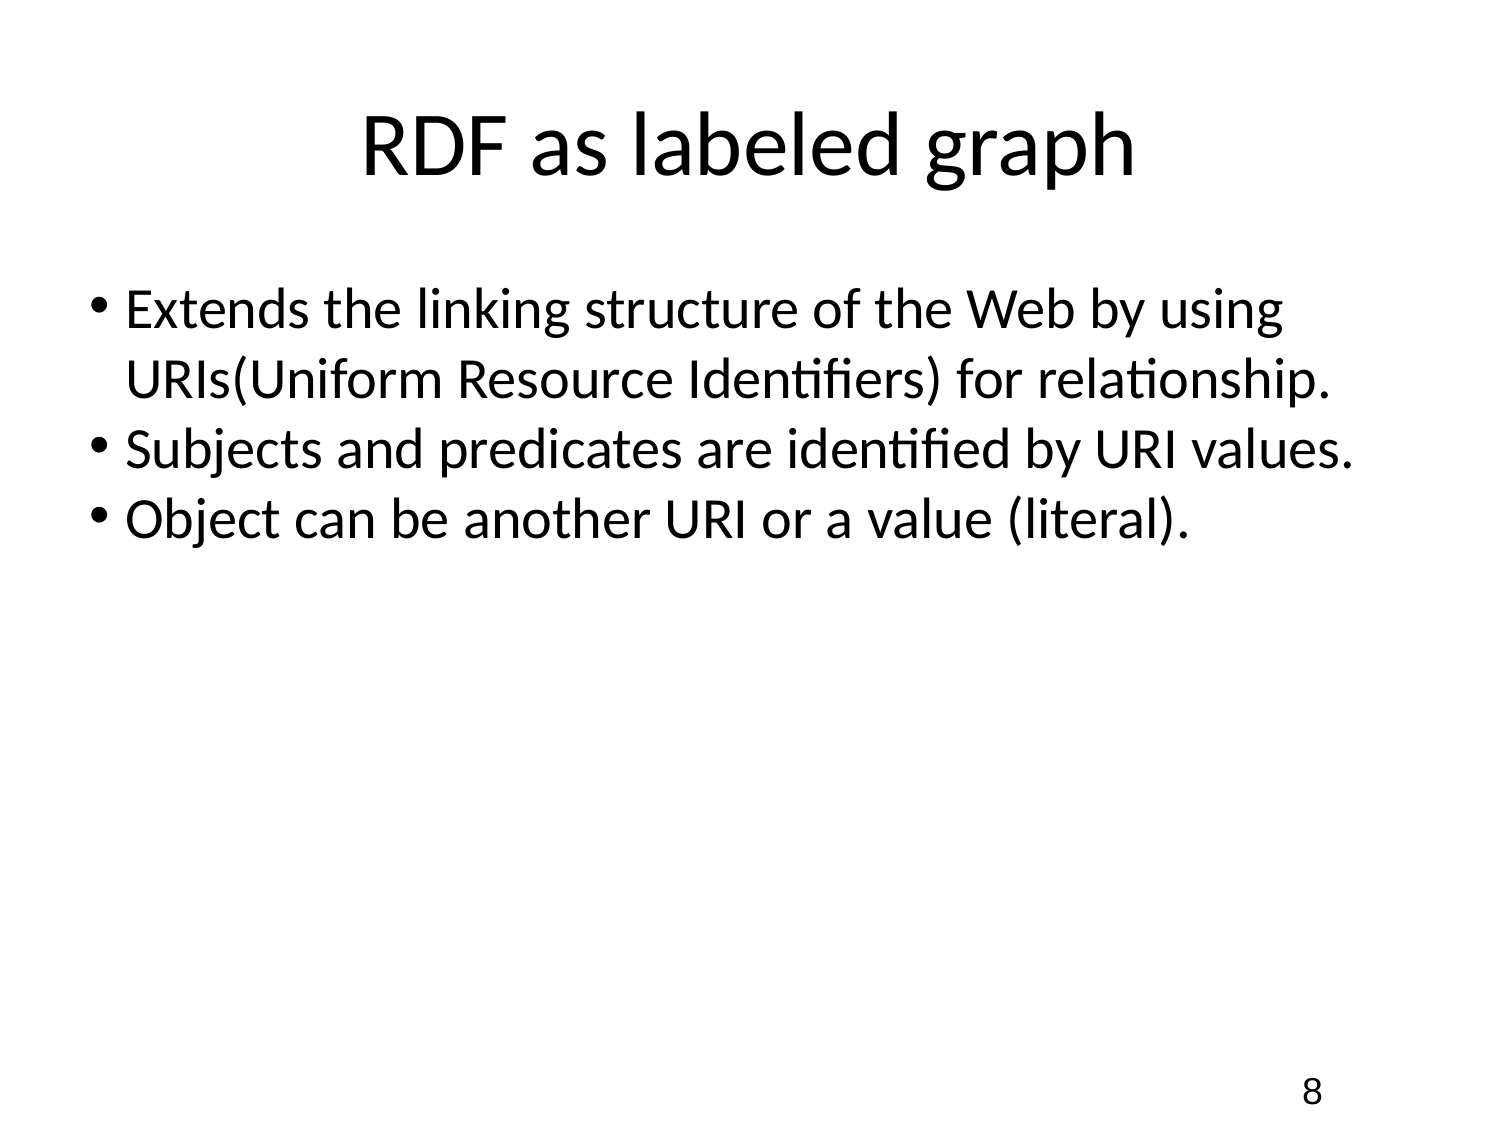

RDF as labeled graph
Extends the linking structure of the Web by using URIs(Uniform Resource Identifiers) for relationship.
Subjects and predicates are identified by URI values.
Object can be another URI or a value (literal).